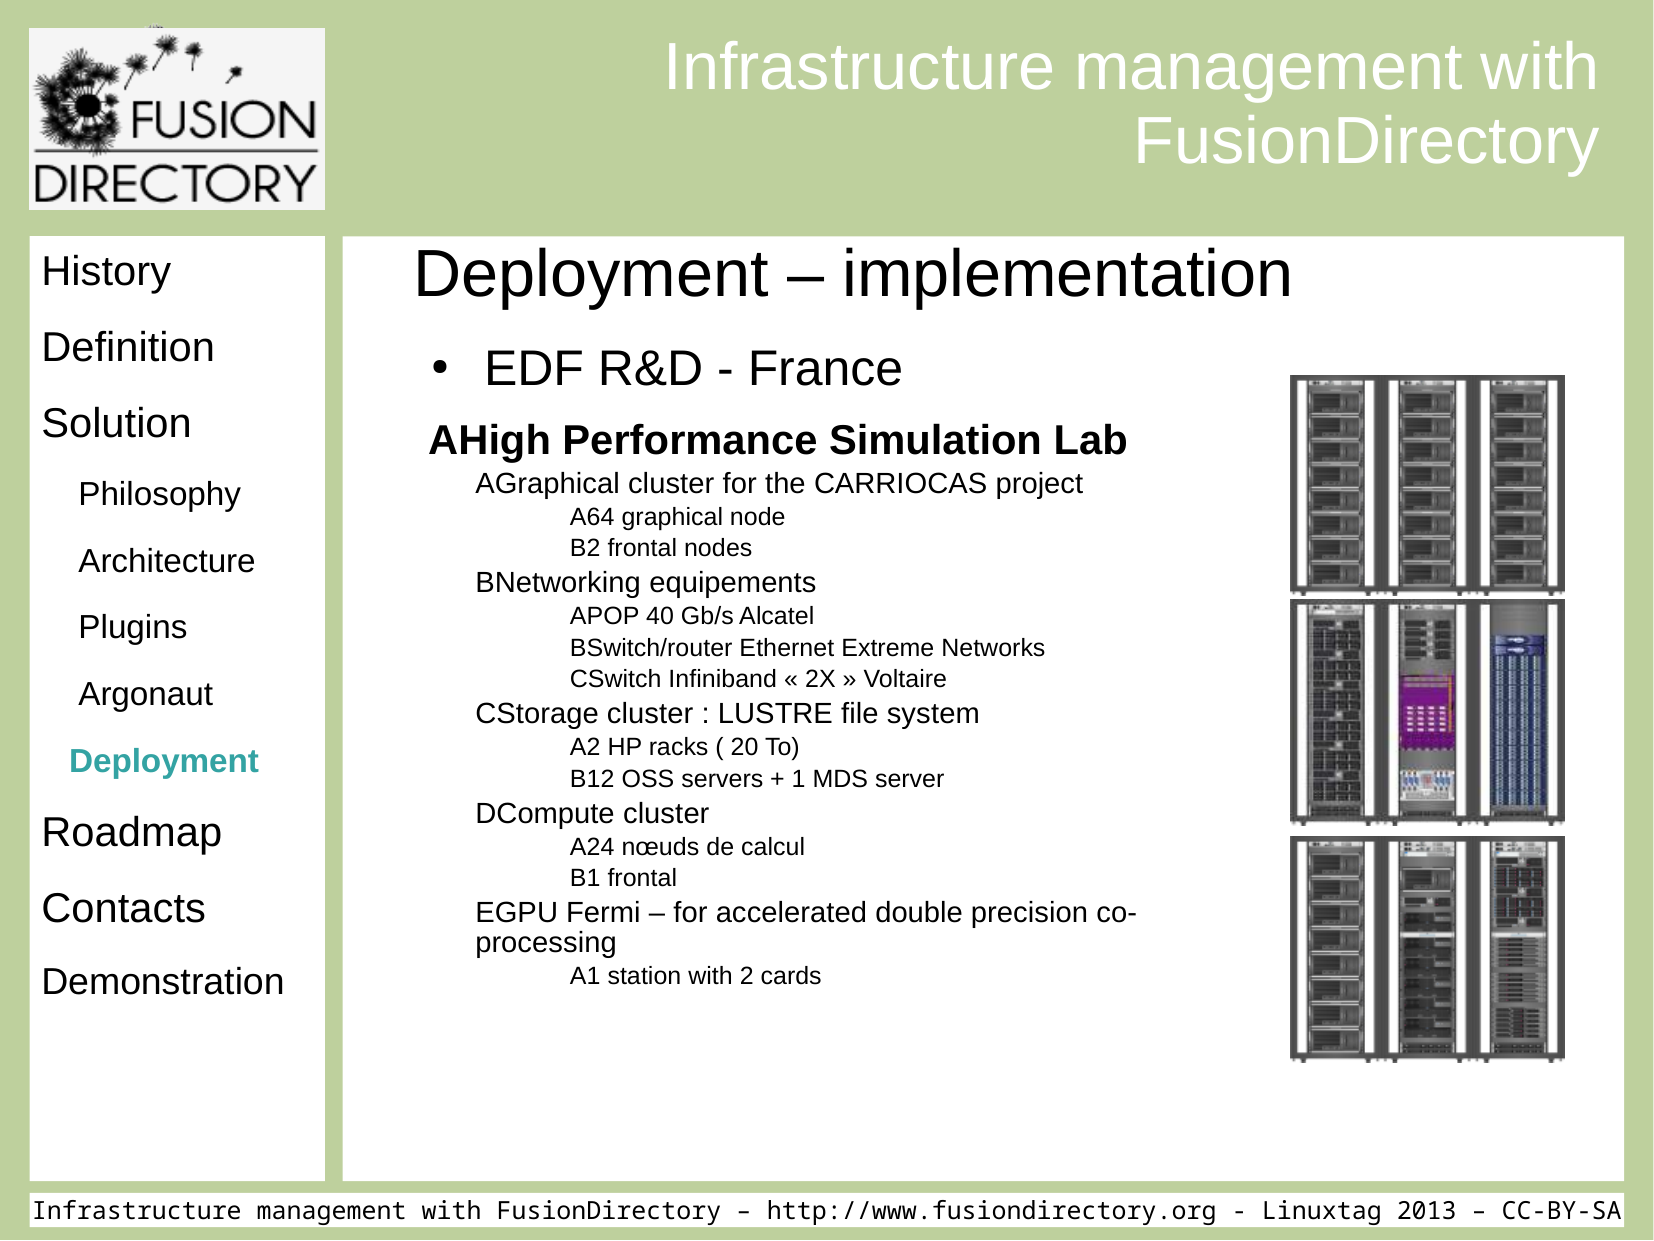

# Infrastructure management with FusionDirectory
History
Definition
Solution
 Philosophy
 Architecture
 Plugins
 Argonaut
 Deployment
Roadmap
Contacts
Demonstration
Deployment – implementation
EDF R&D - France
High Performance Simulation Lab
Graphical cluster for the CARRIOCAS project
64 graphical node
2 frontal nodes
Networking equipements
POP 40 Gb/s Alcatel
Switch/router Ethernet Extreme Networks
Switch Infiniband « 2X » Voltaire
Storage cluster : LUSTRE file system
2 HP racks ( 20 To)
12 OSS servers + 1 MDS server
Compute cluster
24 nœuds de calcul
1 frontal
GPU Fermi – for accelerated double precision co-processing
1 station with 2 cards